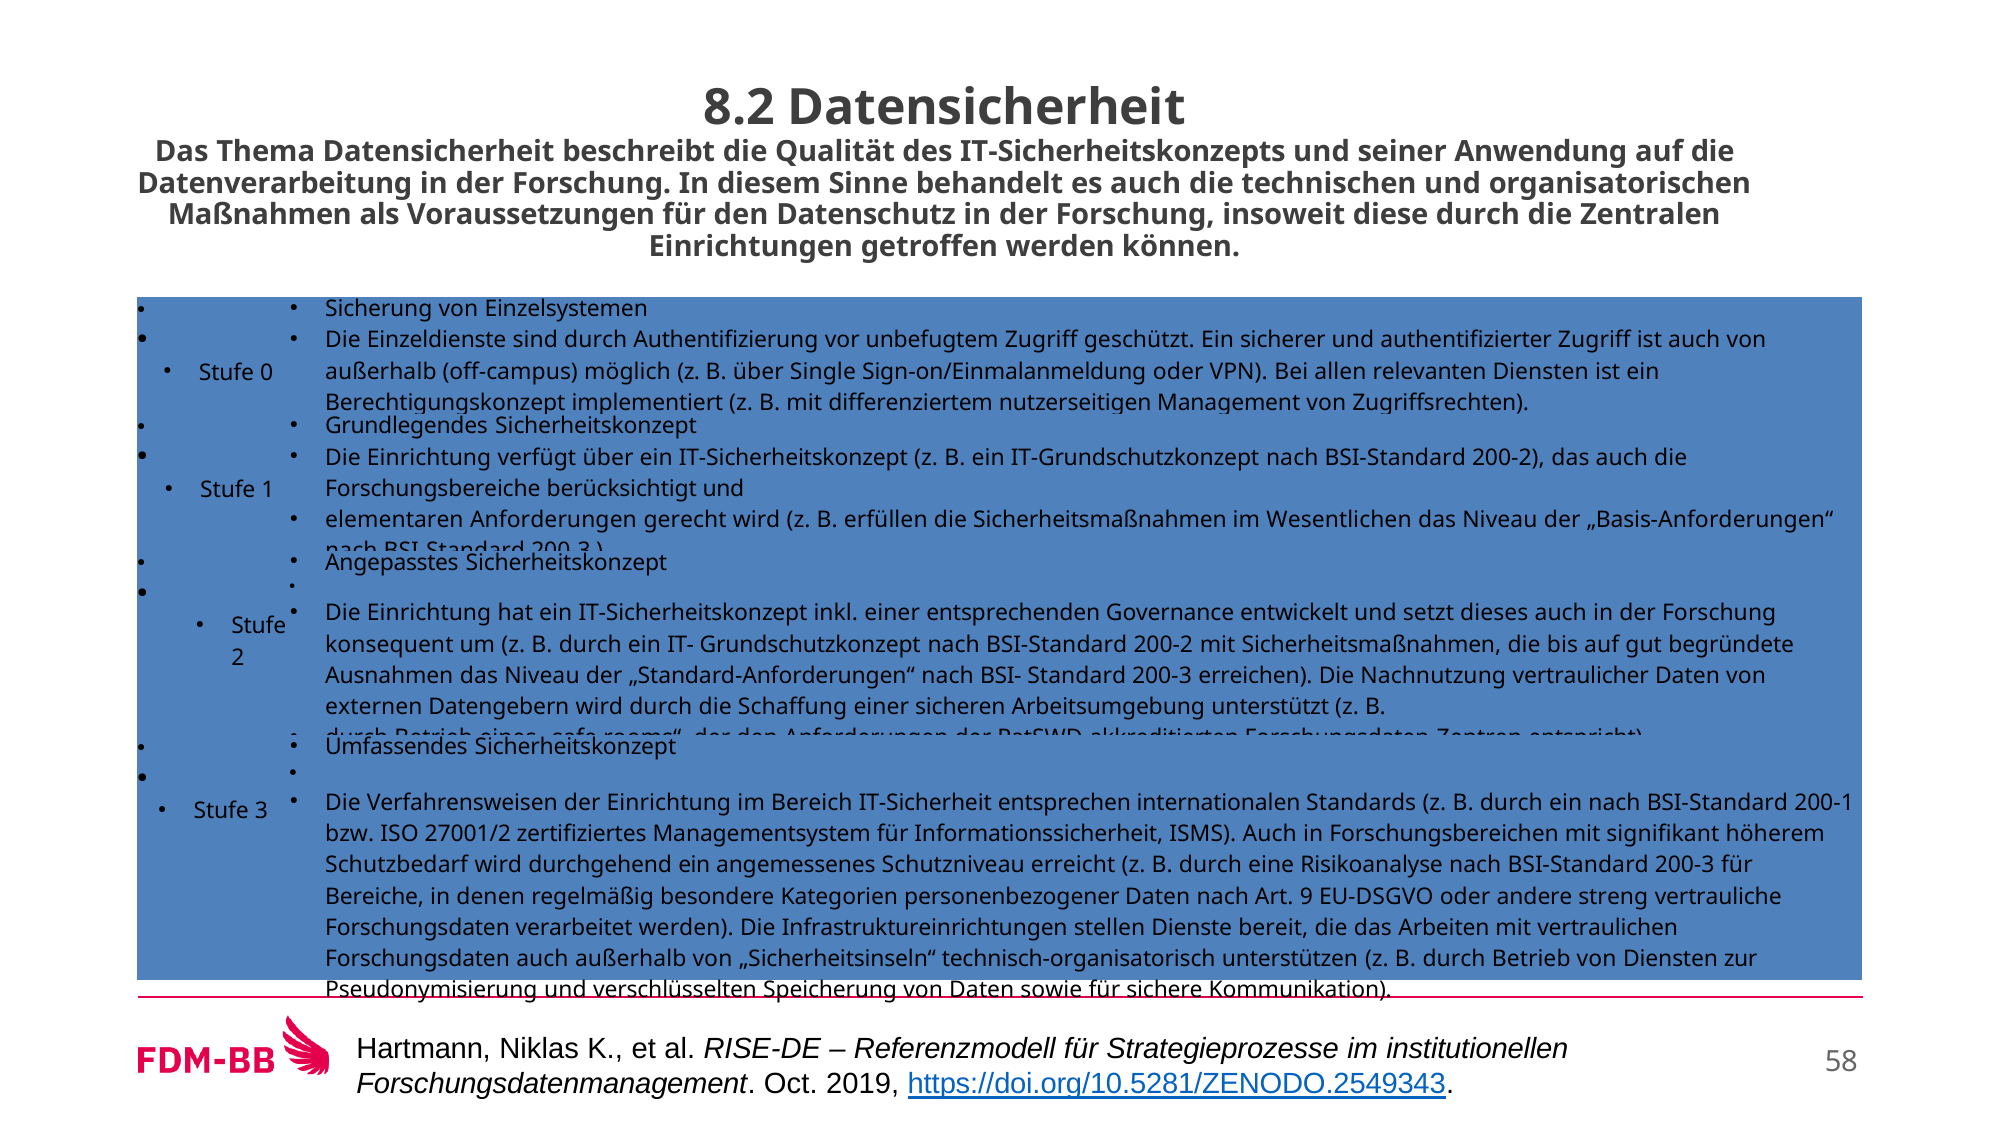

# 8.2 Datensicherheit
Das Thema Datensicherheit beschreibt die Qualität des IT-Sicherheitskonzepts und seiner Anwendung auf die Datenverarbeitung in der Forschung. In diesem Sinne behandelt es auch die technischen und organisatorischen Maßnahmen als Voraussetzungen für den Datenschutz in der Forschung, insoweit diese durch die Zentralen Einrichtungen getroffen werden können.
| Stufe 0 | Sicherung von Einzelsystemen |
| --- | --- |
| | Die Einzeldienste sind durch Authentifizierung vor unbefugtem Zugriff geschützt. Ein sicherer und authentifizierter Zugriff ist auch von außerhalb (off-campus) möglich (z. B. über Single Sign-on/Einmalanmeldung oder VPN). Bei allen relevanten Diensten ist ein Berechtigungskonzept implementiert (z. B. mit differenziertem nutzerseitigen Management von Zugriffsrechten). |
| Stufe 1 | Grundlegendes Sicherheitskonzept |
| | Die Einrichtung verfügt über ein IT-Sicherheitskonzept (z. B. ein IT-Grundschutzkonzept nach BSI-Standard 200-2), das auch die Forschungsbereiche berücksichtigt und elementaren Anforderungen gerecht wird (z. B. erfüllen die Sicherheitsmaßnahmen im Wesentlichen das Niveau der „Basis-Anforderungen“ nach BSI-Standard 200-3.) |
| Stufe 2 | Angepasstes Sicherheitskonzept |
| | Die Einrichtung hat ein IT-Sicherheitskonzept inkl. einer entsprechenden Governance entwickelt und setzt dieses auch in der Forschung konsequent um (z. B. durch ein IT- Grundschutzkonzept nach BSI-Standard 200-2 mit Sicherheitsmaßnahmen, die bis auf gut begründete Ausnahmen das Niveau der „Standard-Anforderungen“ nach BSI- Standard 200-3 erreichen). Die Nachnutzung vertraulicher Daten von externen Datengebern wird durch die Schaffung einer sicheren Arbeitsumgebung unterstützt (z. B. durch Betrieb eines „safe rooms“, der den Anforderungen der RatSWD-akkreditierten Forschungsdaten-Zentren entspricht). |
| Stufe 3 | Umfassendes Sicherheitskonzept |
| | Die Verfahrensweisen der Einrichtung im Bereich IT-Sicherheit entsprechen internationalen Standards (z. B. durch ein nach BSI-Standard 200-1 bzw. ISO 27001/2 zertifiziertes Managementsystem für Informationssicherheit, ISMS). Auch in Forschungsbereichen mit signifikant höherem Schutzbedarf wird durchgehend ein angemessenes Schutzniveau erreicht (z. B. durch eine Risikoanalyse nach BSI-Standard 200-3 für Bereiche, in denen regelmäßig besondere Kategorien personenbezogener Daten nach Art. 9 EU-DSGVO oder andere streng vertrauliche Forschungsdaten verarbeitet werden). Die Infrastruktureinrichtungen stellen Dienste bereit, die das Arbeiten mit vertraulichen Forschungsdaten auch außerhalb von „Sicherheitsinseln“ technisch-organisatorisch unterstützen (z. B. durch Betrieb von Diensten zur Pseudonymisierung und verschlüsselten Speicherung von Daten sowie für sichere Kommunikation). |
Hartmann, Niklas K., et al. RISE-DE – Referenzmodell für Strategieprozesse im institutionellen Forschungsdatenmanagement. Oct. 2019, https://doi.org/10.5281/ZENODO.2549343.
58